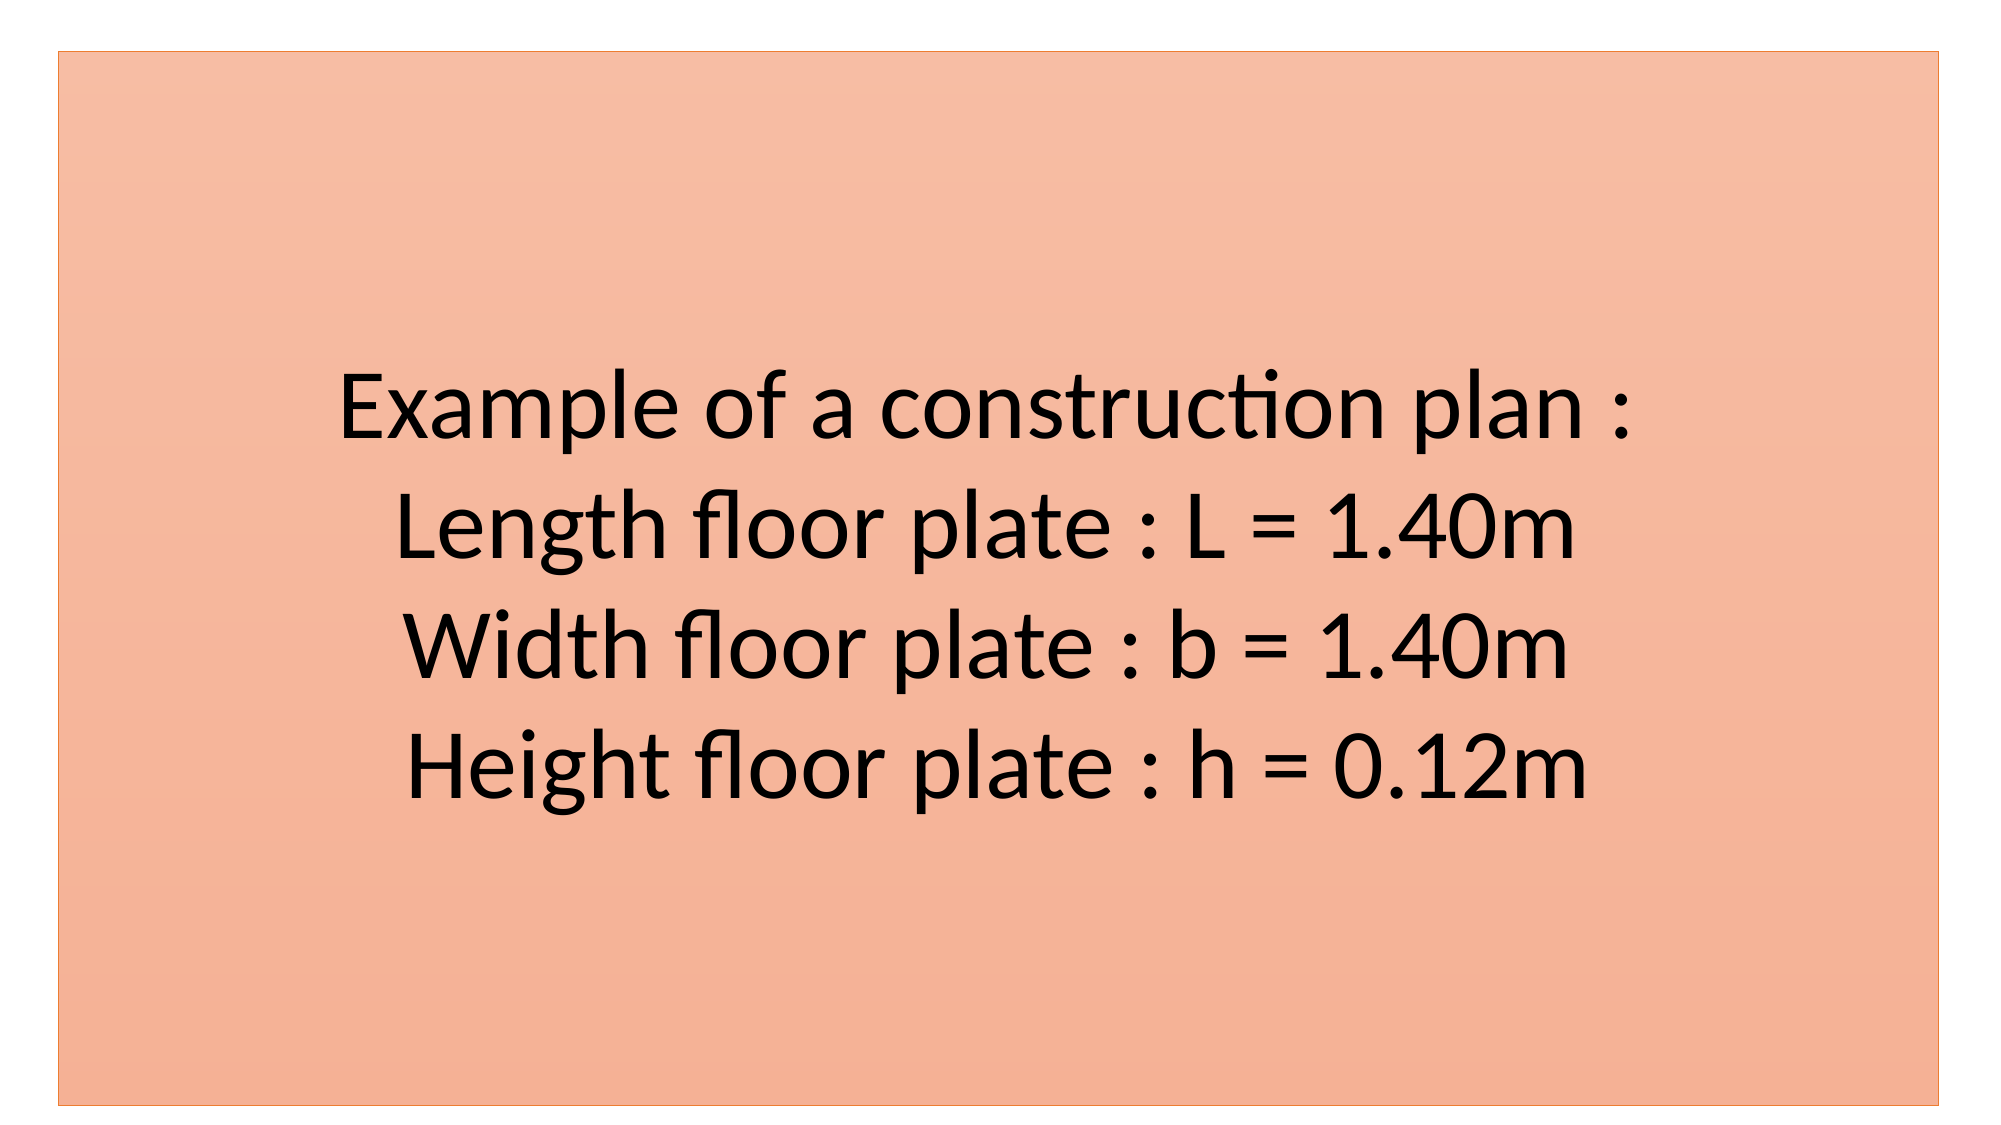

Example of a construction plan :
Length floor plate : L = 1.40m
Width floor plate : b = 1.40m
Height floor plate : h = 0.12m